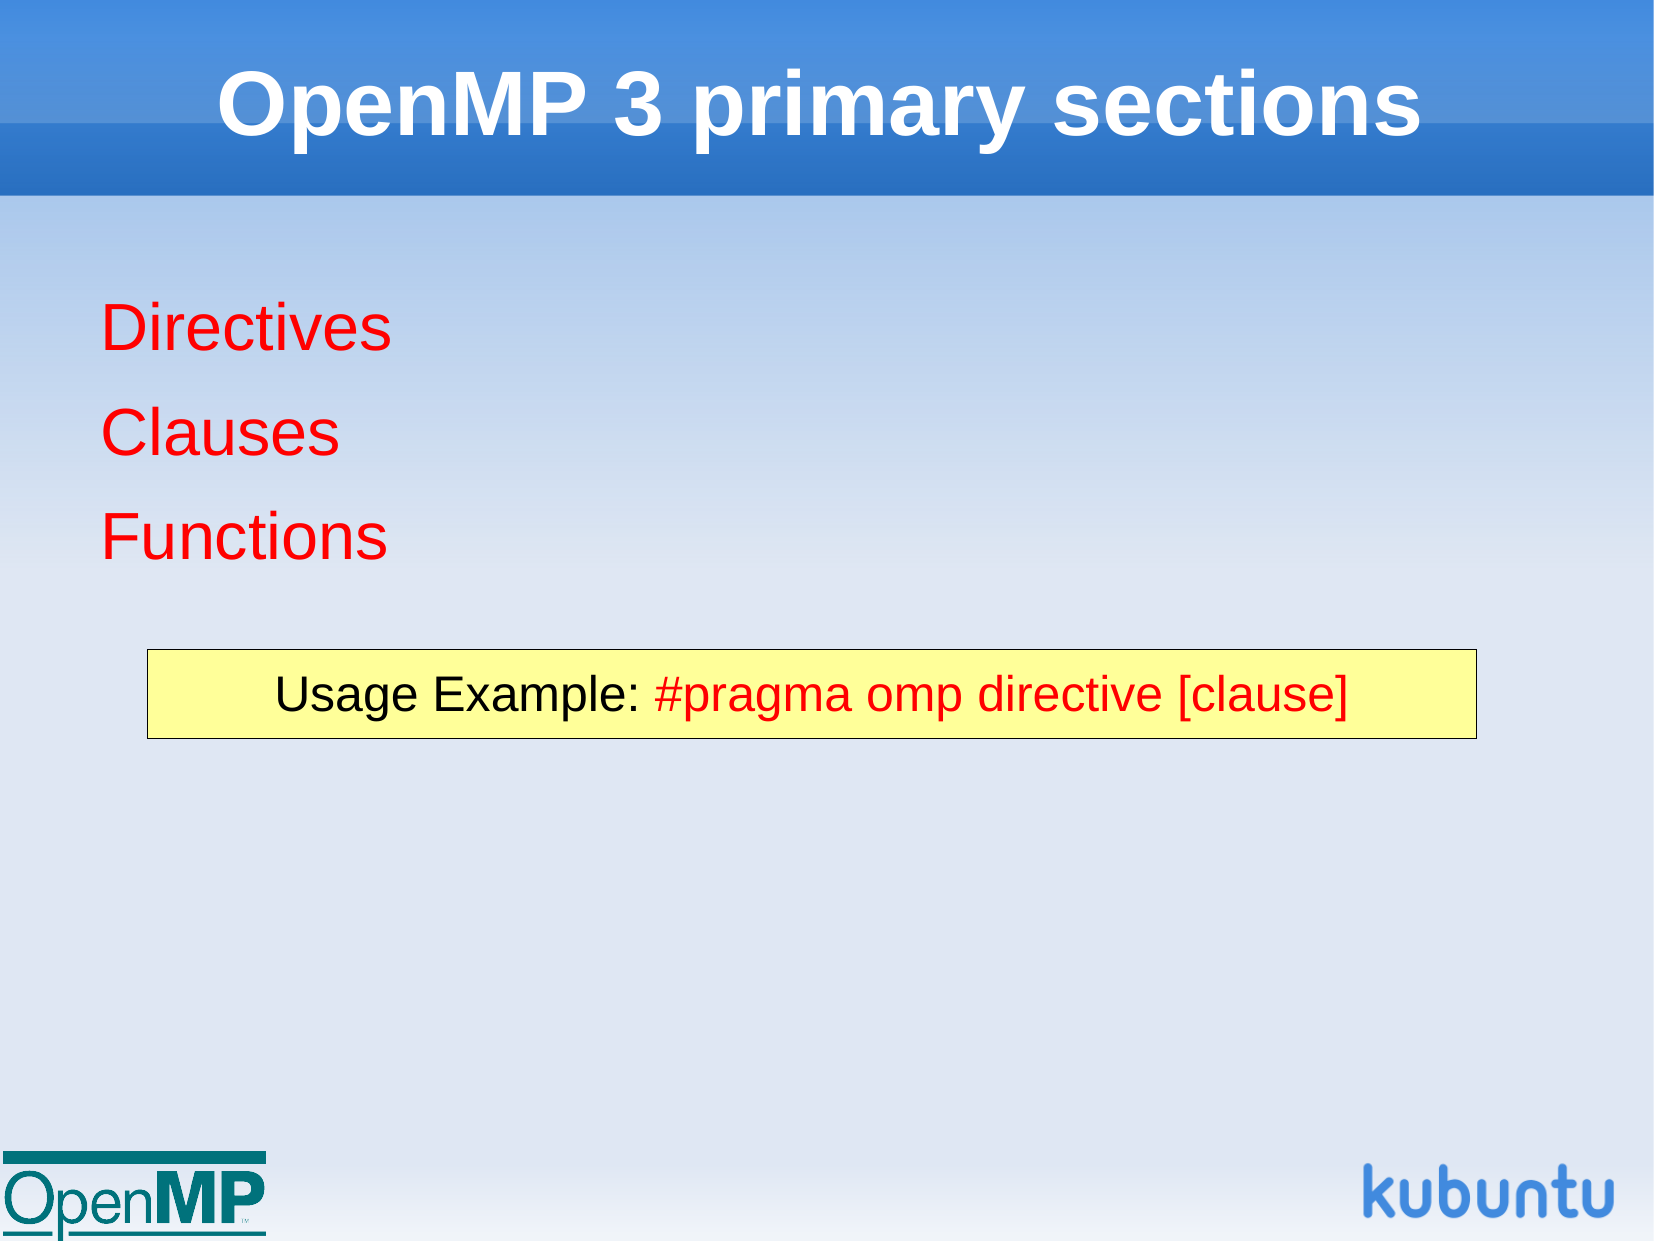

# OpenMP 3 primary sections
Directives
Clauses
Functions
Usage Example: #pragma omp directive [clause]